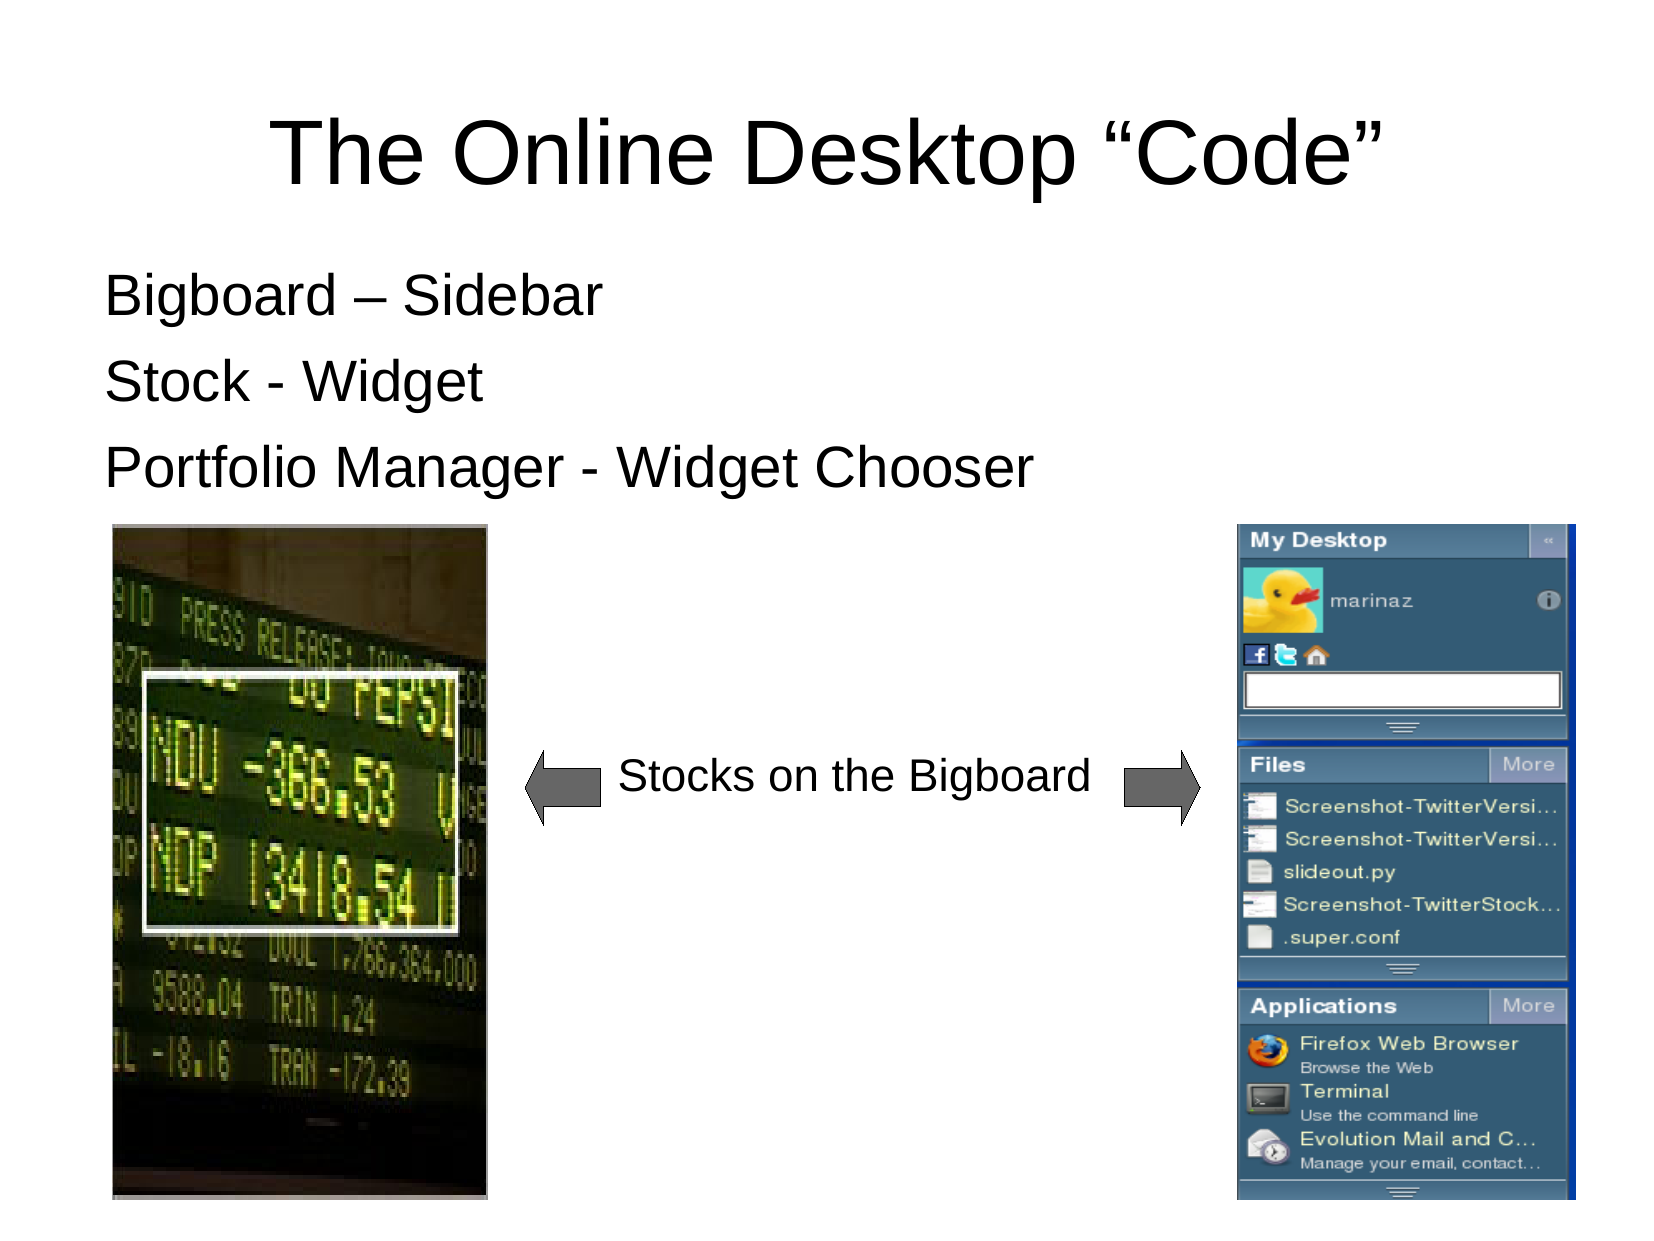

The Online Desktop “Code”
# Bigboard – Sidebar
Stock - Widget
Portfolio Manager - Widget Chooser
Stocks on the Bigboard